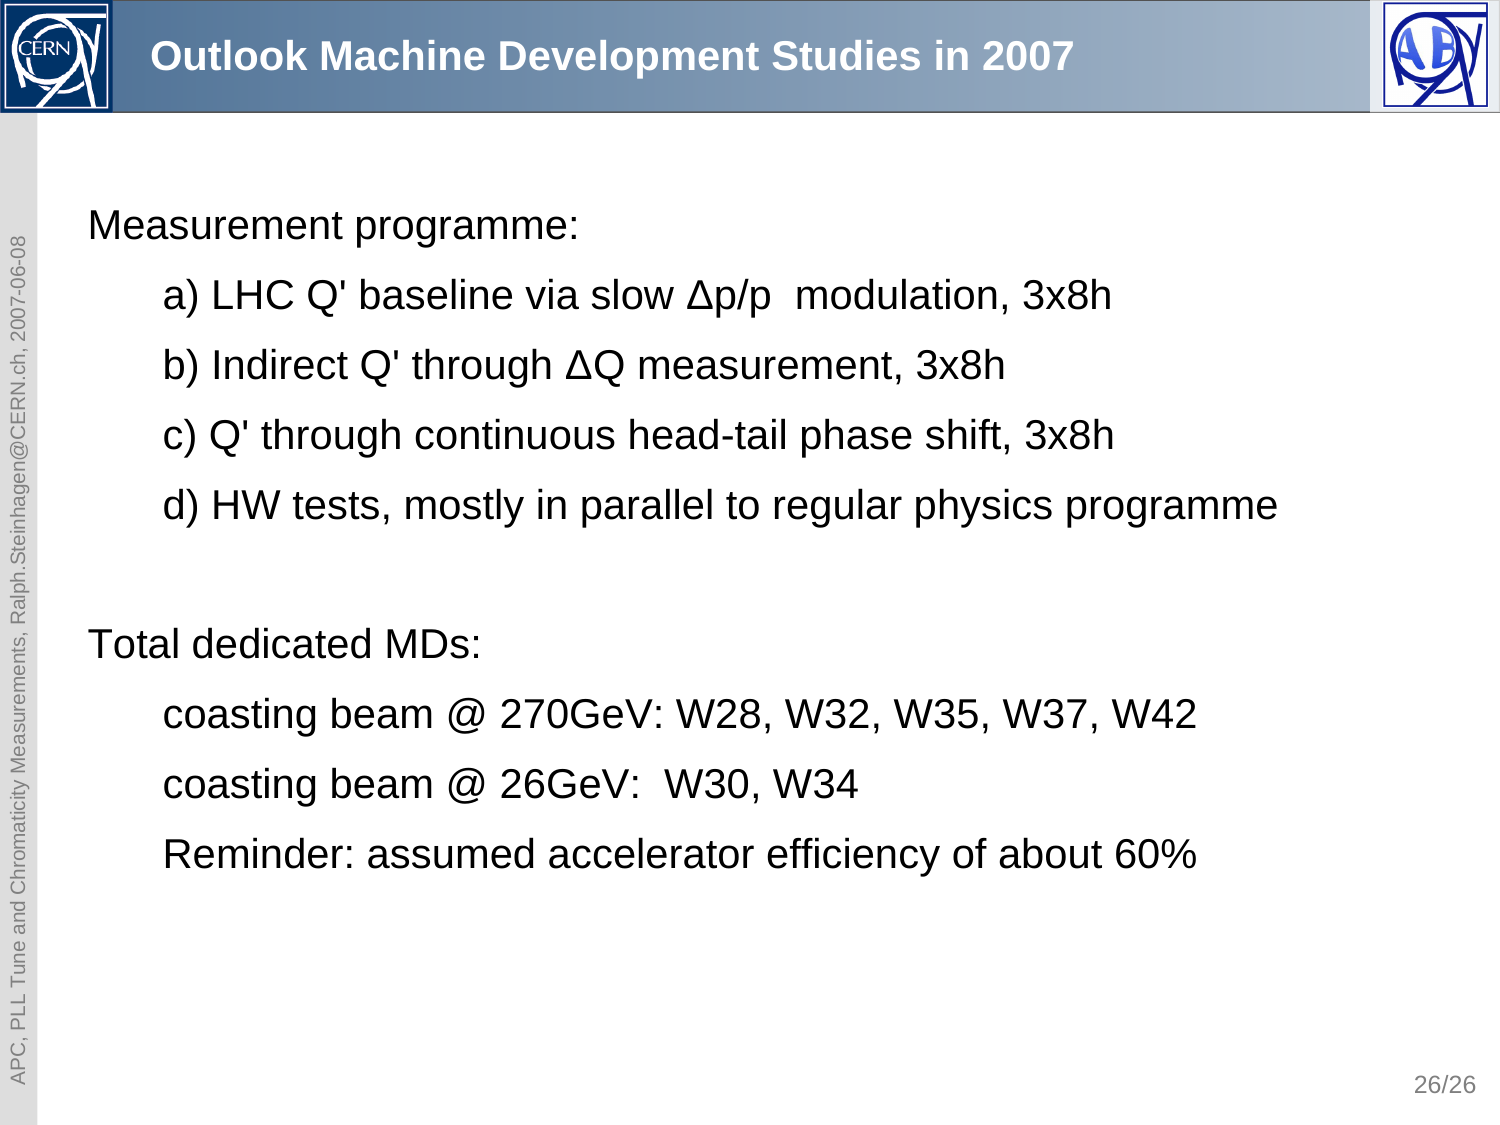

# Outlook Machine Development Studies in 2007
Measurement programme:
a) LHC Q' baseline via slow Δp/p modulation, 3x8h
b) Indirect Q' through ΔQ measurement, 3x8h
c) Q' through continuous head-tail phase shift, 3x8h
d) HW tests, mostly in parallel to regular physics programme
Total dedicated MDs:
coasting beam @ 270GeV: W28, W32, W35, W37, W42
coasting beam @ 26GeV: W30, W34
Reminder: assumed accelerator efficiency of about 60%